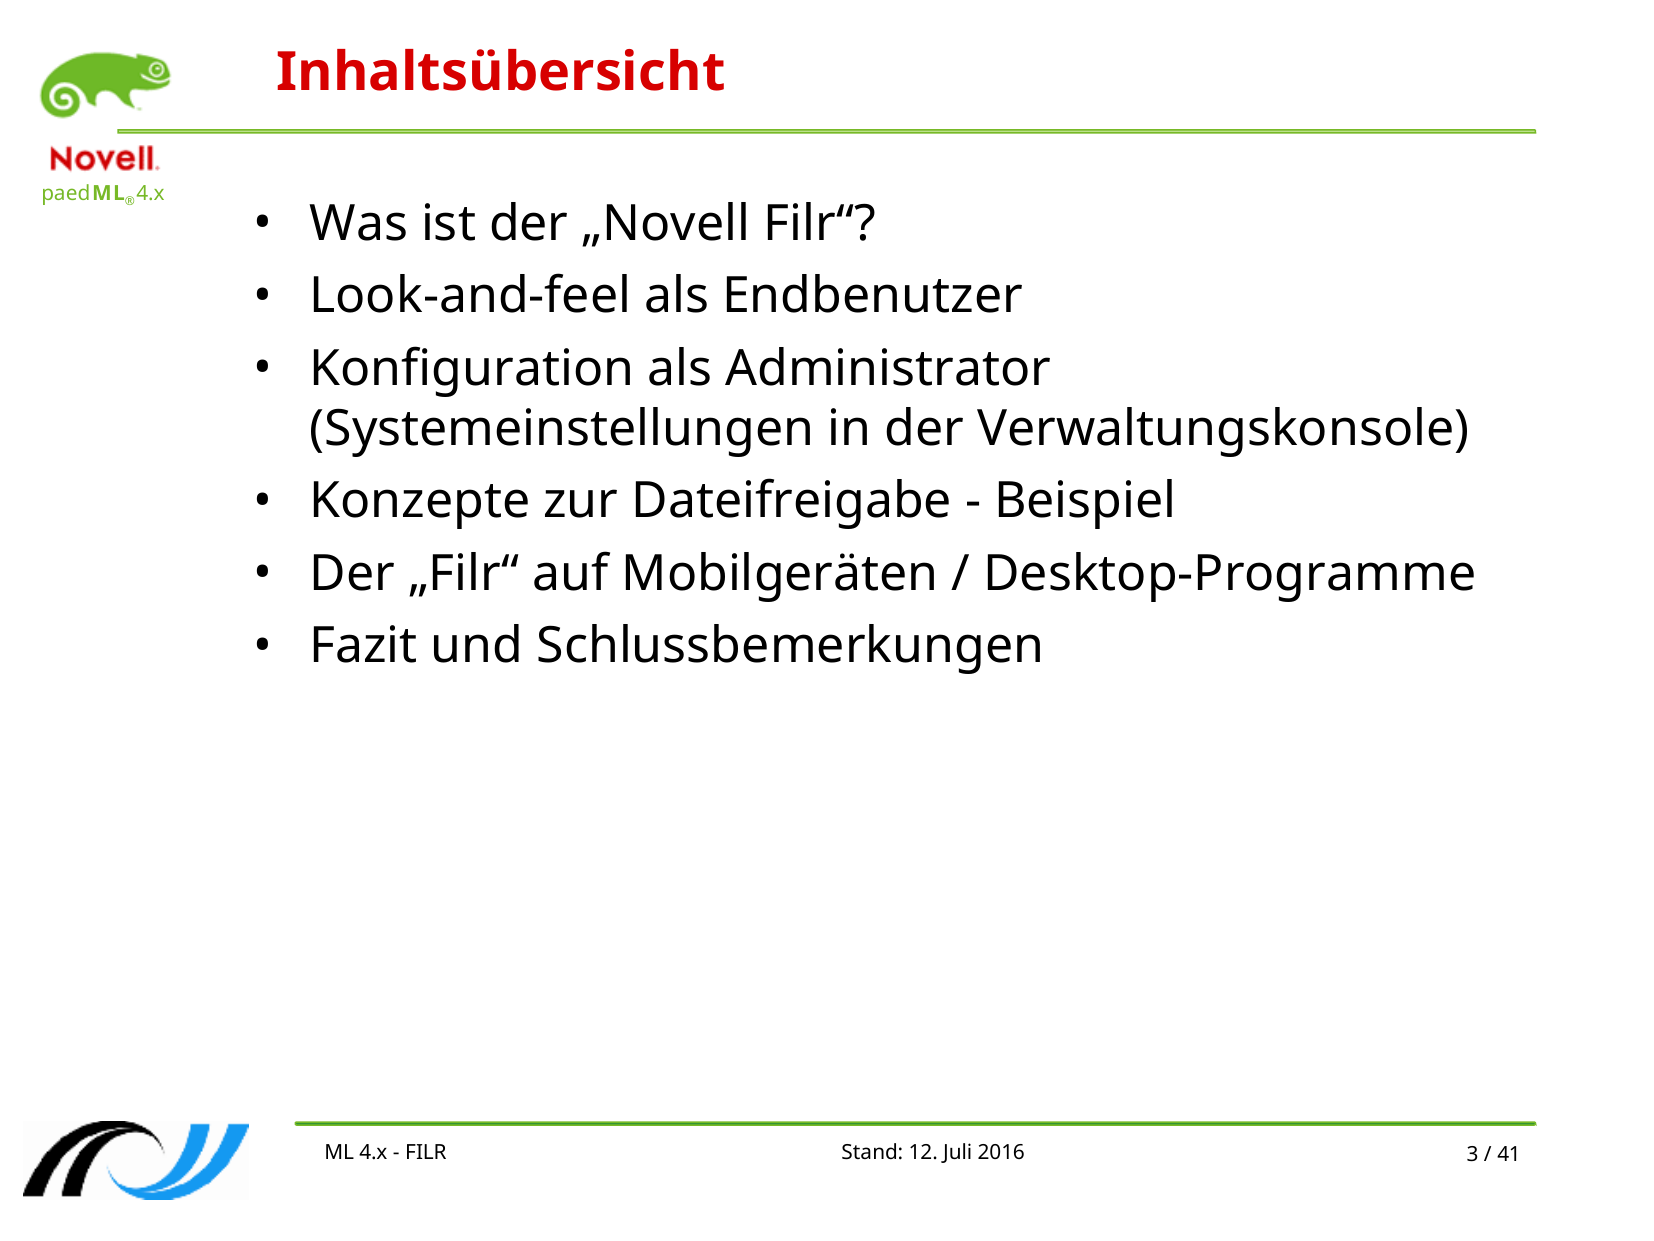

# Inhaltsübersicht
Was ist der „Novell Filr“?
Look-and-feel als Endbenutzer
Konfiguration als Administrator
(Systemeinstellungen in der Verwaltungskonsole)
Konzepte zur Dateifreigabe - Beispiel
Der „Filr“ auf Mobilgeräten / Desktop-Programme
Fazit und Schlussbemerkungen
ML 4.x - FILR
12. Juli 2016
3